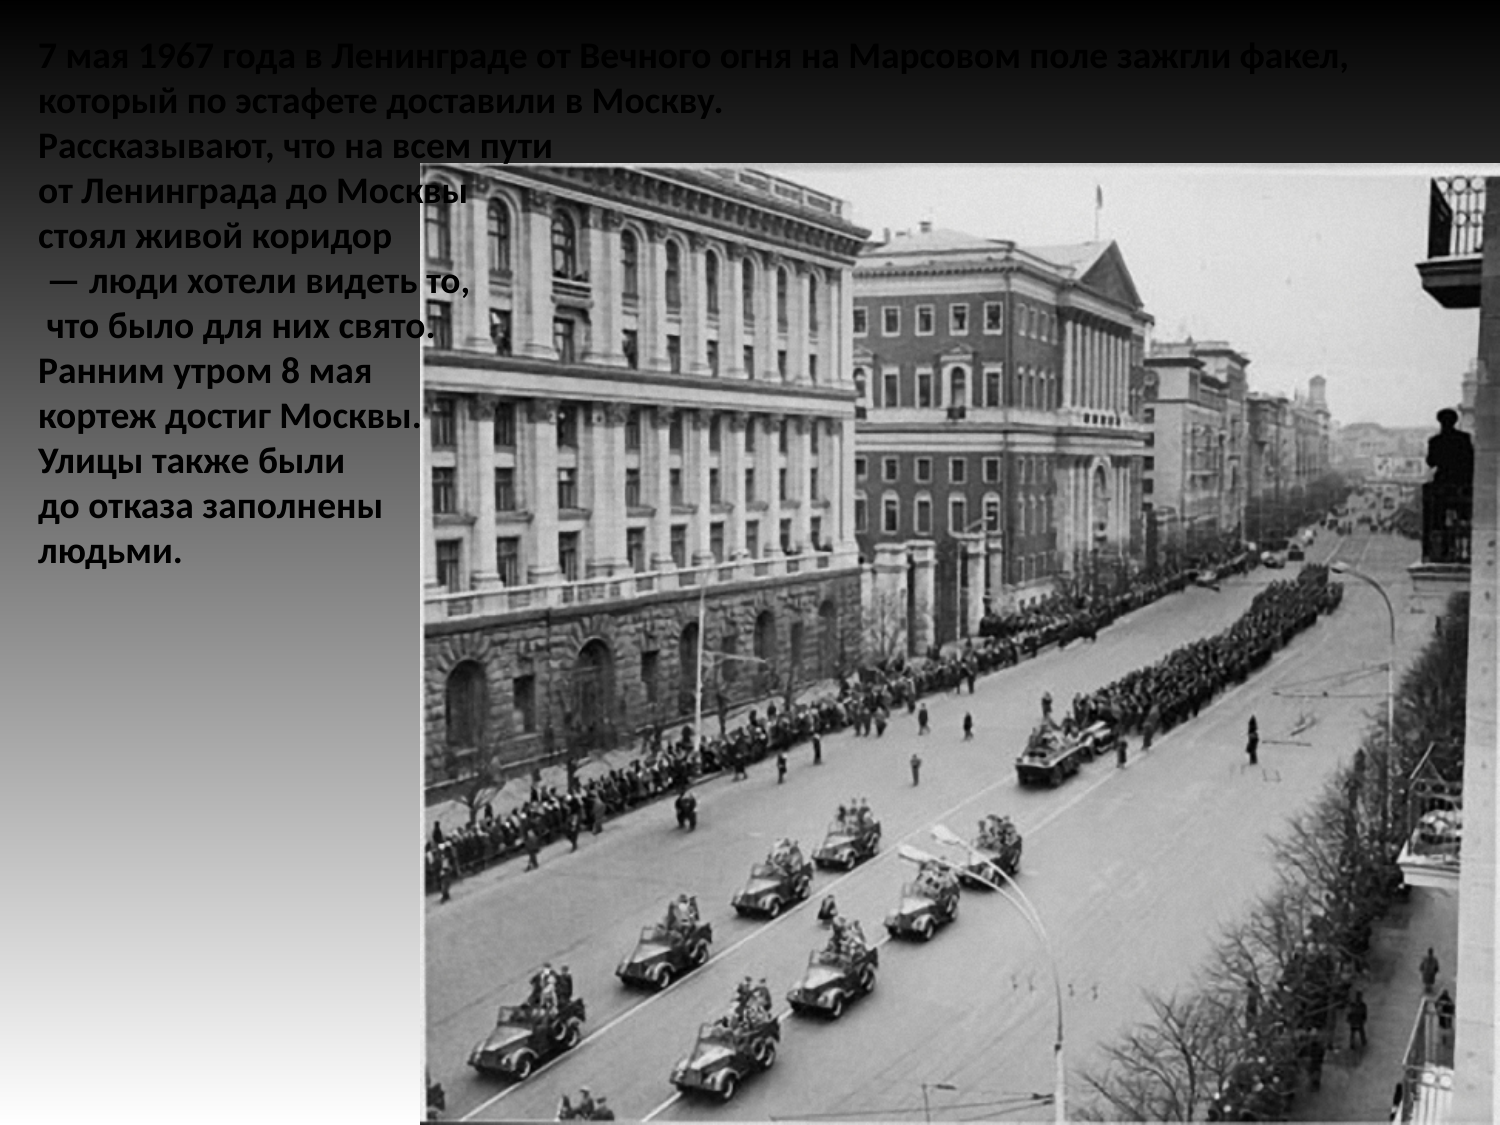

7 мая 1967 года в Ленинграде от Вечного огня на Марсовом поле зажгли факел, который по эстафете доставили в Москву.
Рассказывают, что на всем пути
от Ленинграда до Москвы
стоял живой коридор
 — люди хотели видеть то,
 что было для них свято.
Ранним утром 8 мая
кортеж достиг Москвы.
Улицы также были
до отказа заполнены
людьми.